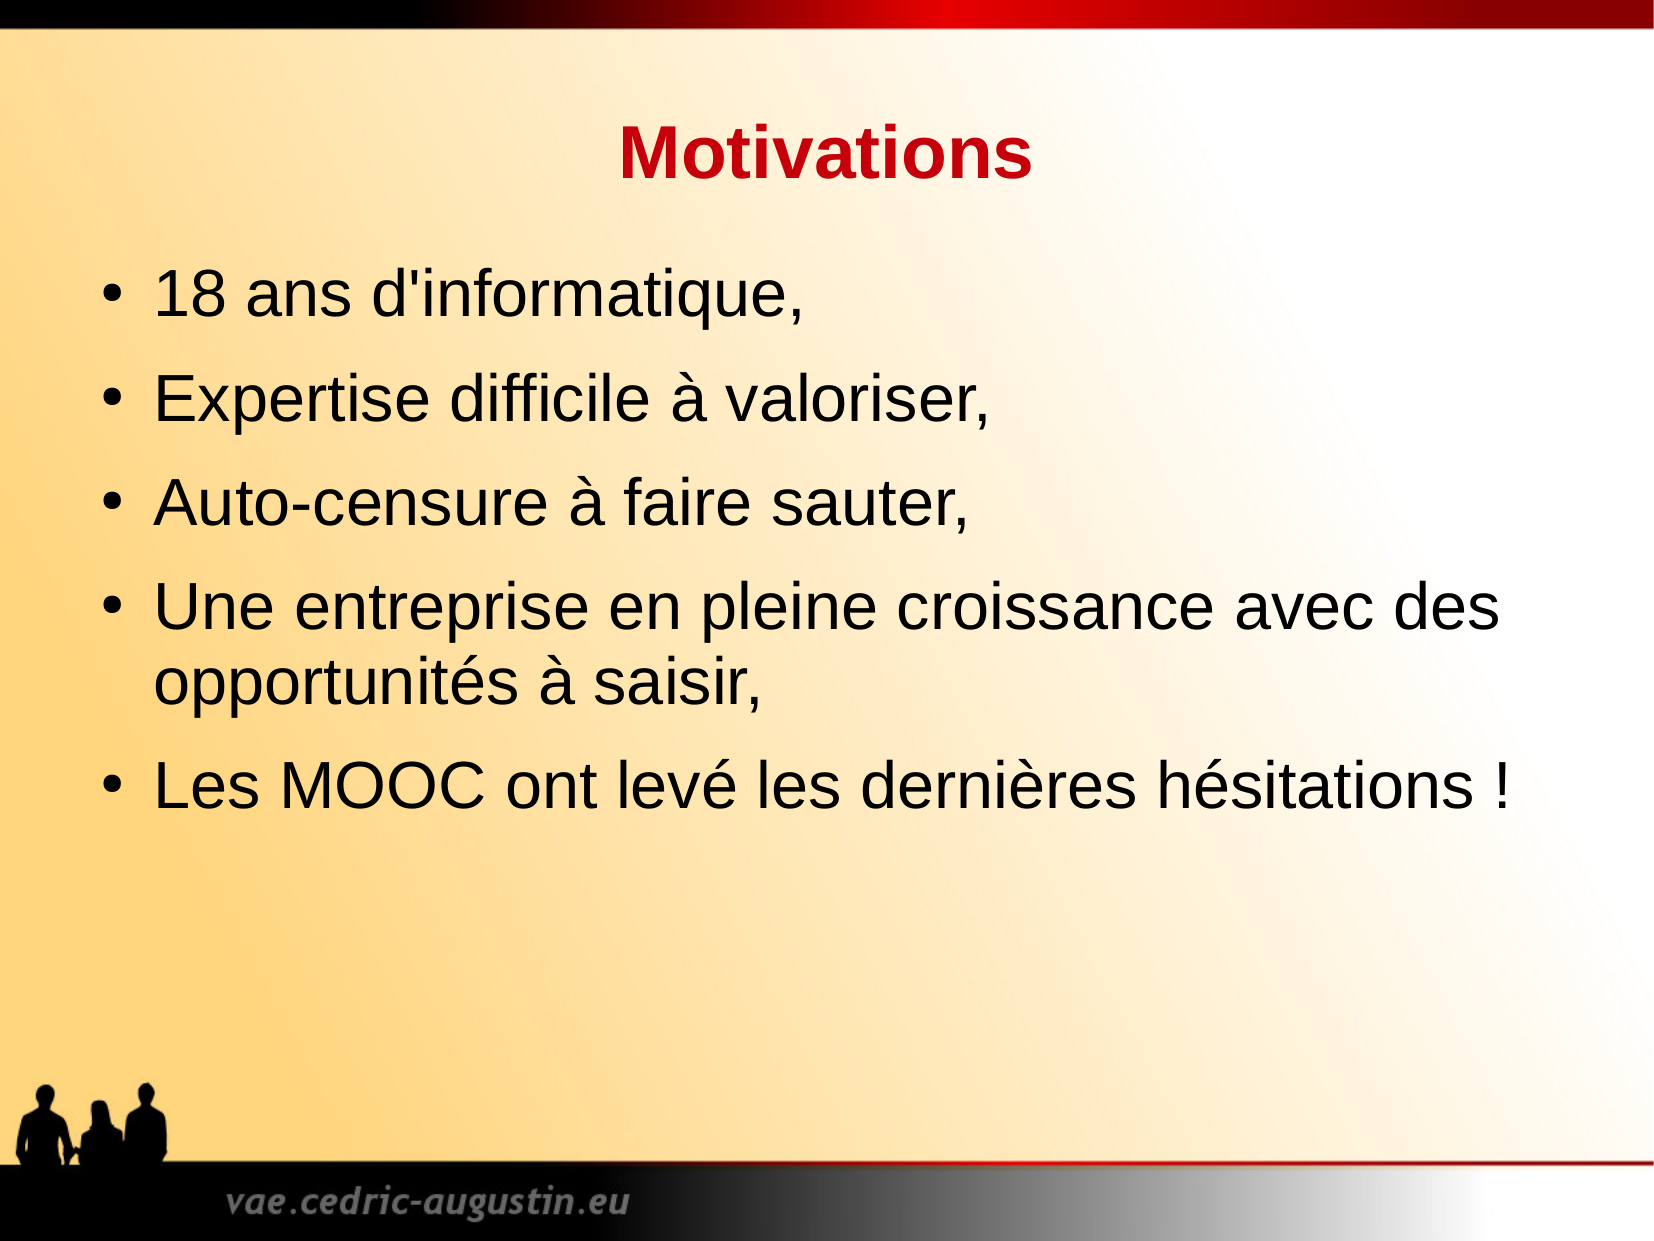

# Motivations
18 ans d'informatique,
Expertise difficile à valoriser,
Auto-censure à faire sauter,
Une entreprise en pleine croissance avec des opportunités à saisir,
Les MOOC ont levé les dernières hésitations !